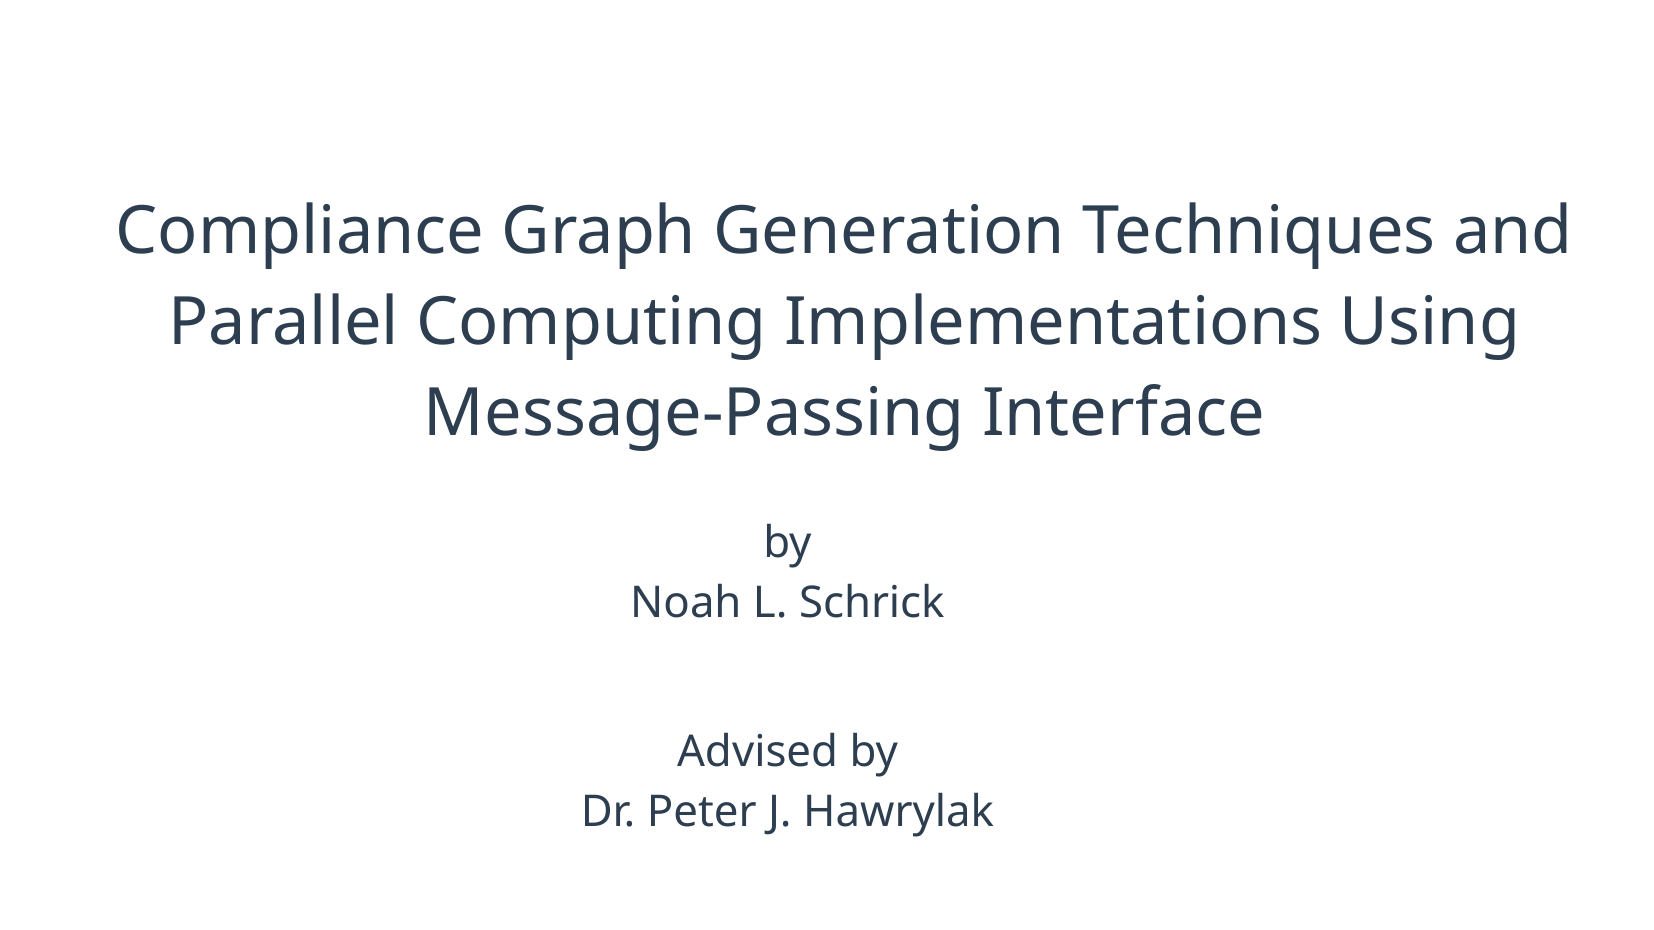

# :
Compliance Graph Generation Techniques and
Parallel Computing Implementations Using
Message-Passing Interface
by
Noah L. Schrick
Advised by
Dr. Peter J. Hawrylak